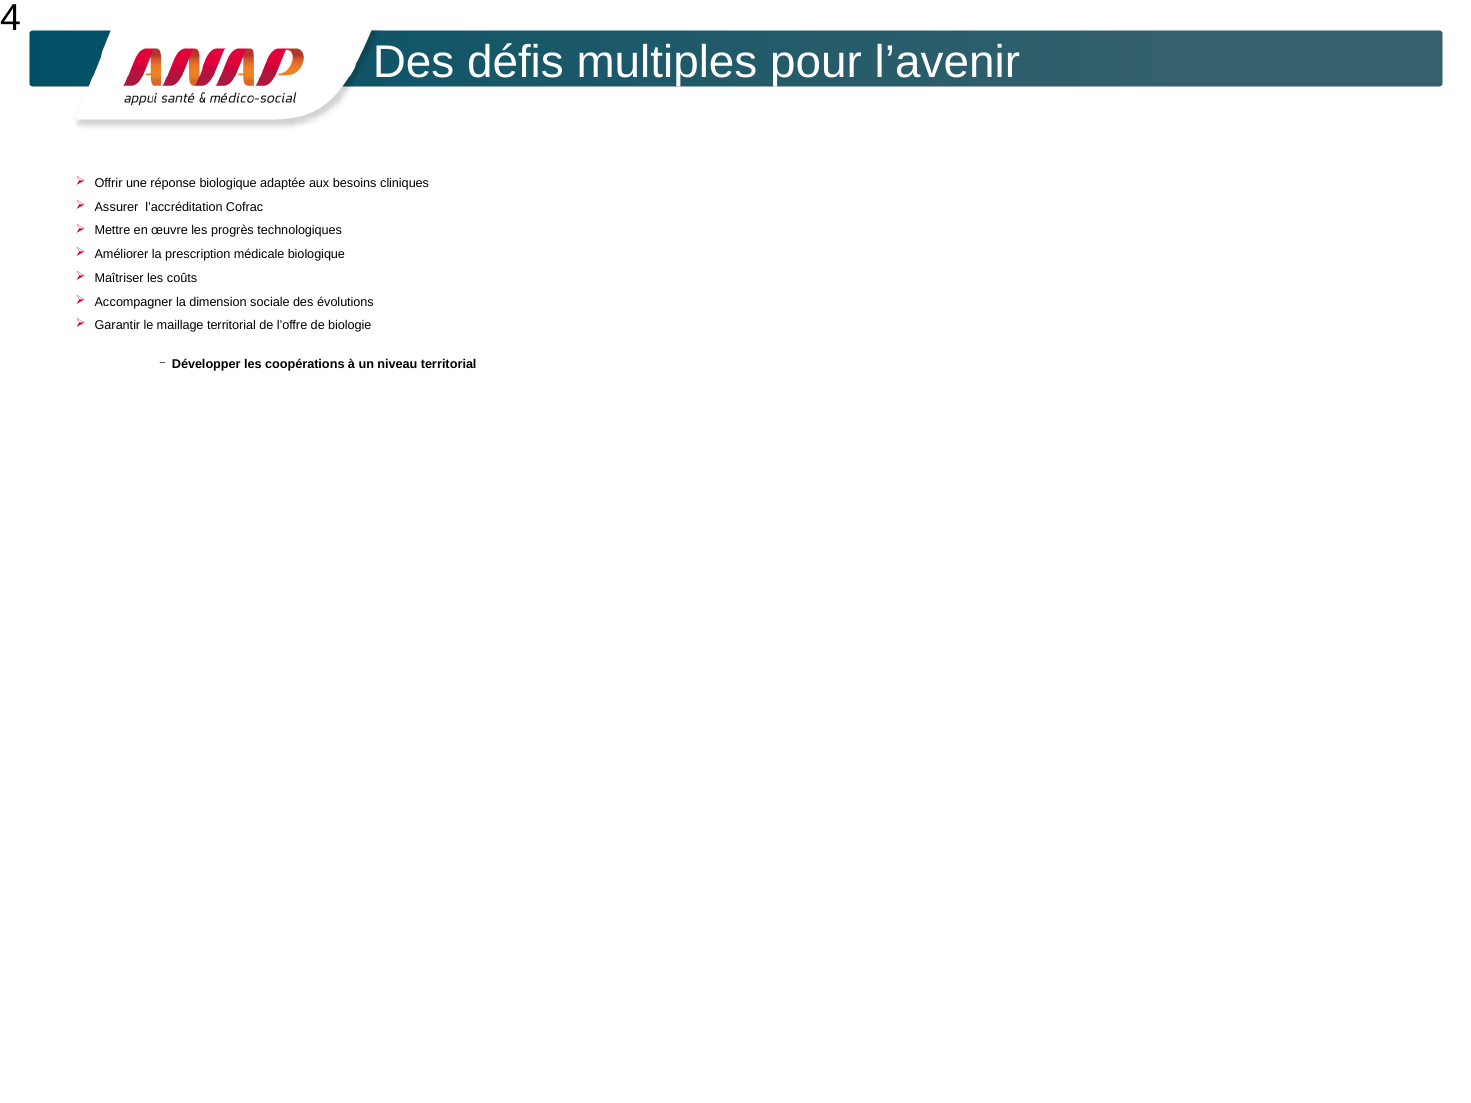

# Des défis multiples pour l’avenir
Offrir une réponse biologique adaptée aux besoins cliniques
Assurer l’accréditation Cofrac
Mettre en œuvre les progrès technologiques
Améliorer la prescription médicale biologique
Maîtriser les coûts
Accompagner la dimension sociale des évolutions
Garantir le maillage territorial de l’offre de biologie
Développer les coopérations à un niveau territorial